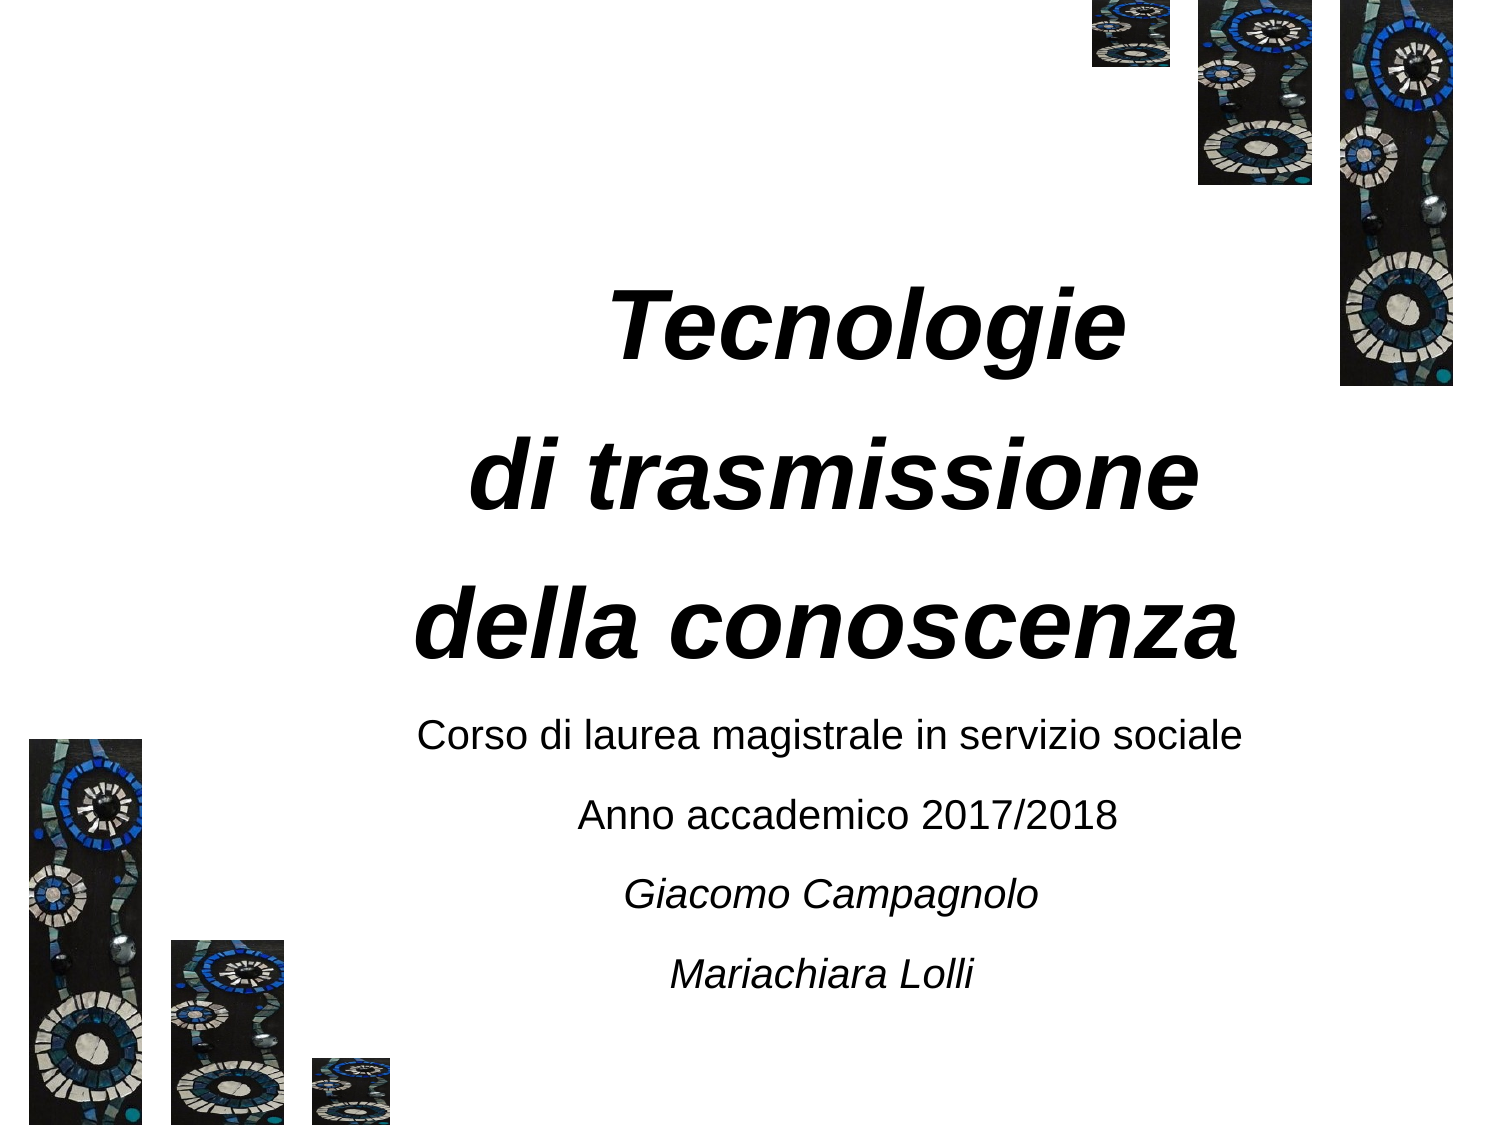

Tecnologie
 di trasmissione
 della conoscenza
 Corso di laurea magistrale in servizio sociale
 Anno accademico 2017/2018
 Giacomo Campagnolo
 Mariachiara Lolli
#